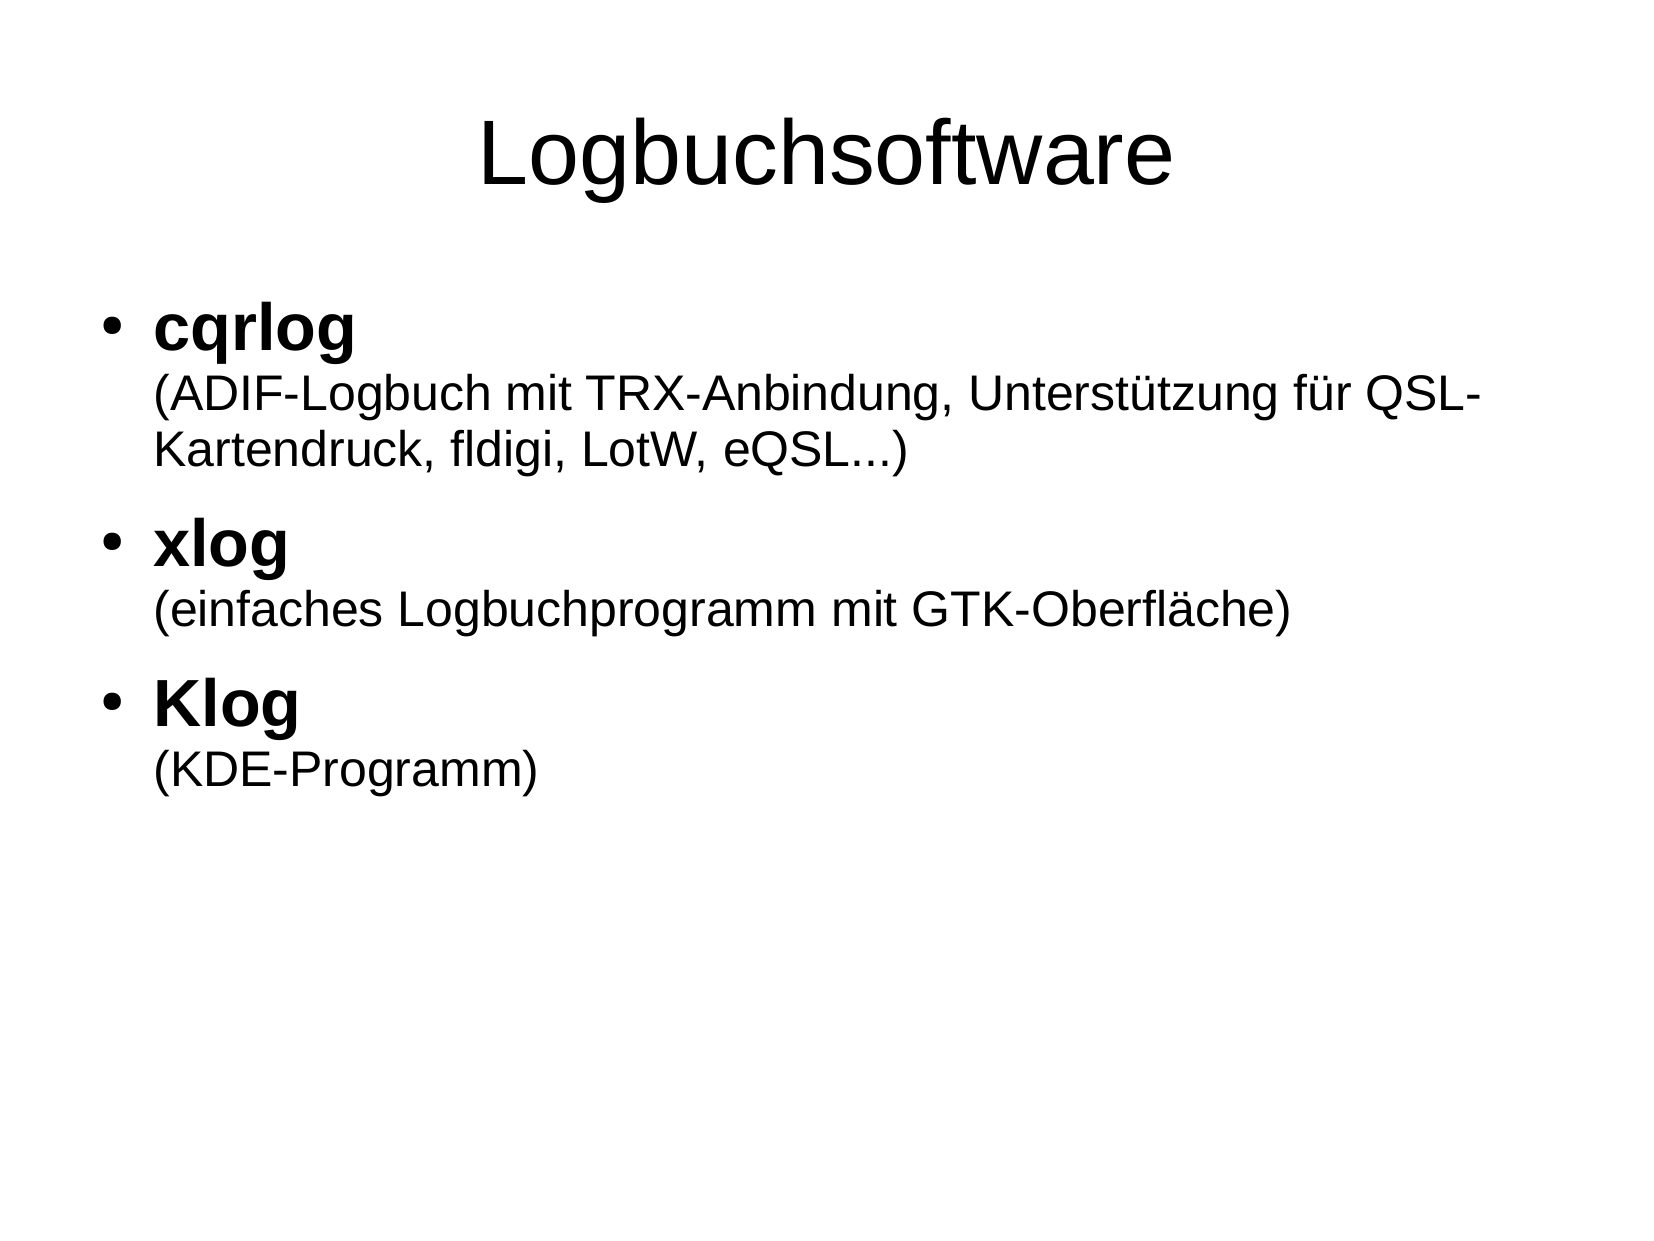

# Logbuchsoftware
cqrlog (ADIF-Logbuch mit TRX-Anbindung, Unterstützung für QSL-Kartendruck, fldigi, LotW, eQSL...)
xlog (einfaches Logbuchprogramm mit GTK-Oberfläche)
Klog (KDE-Programm)